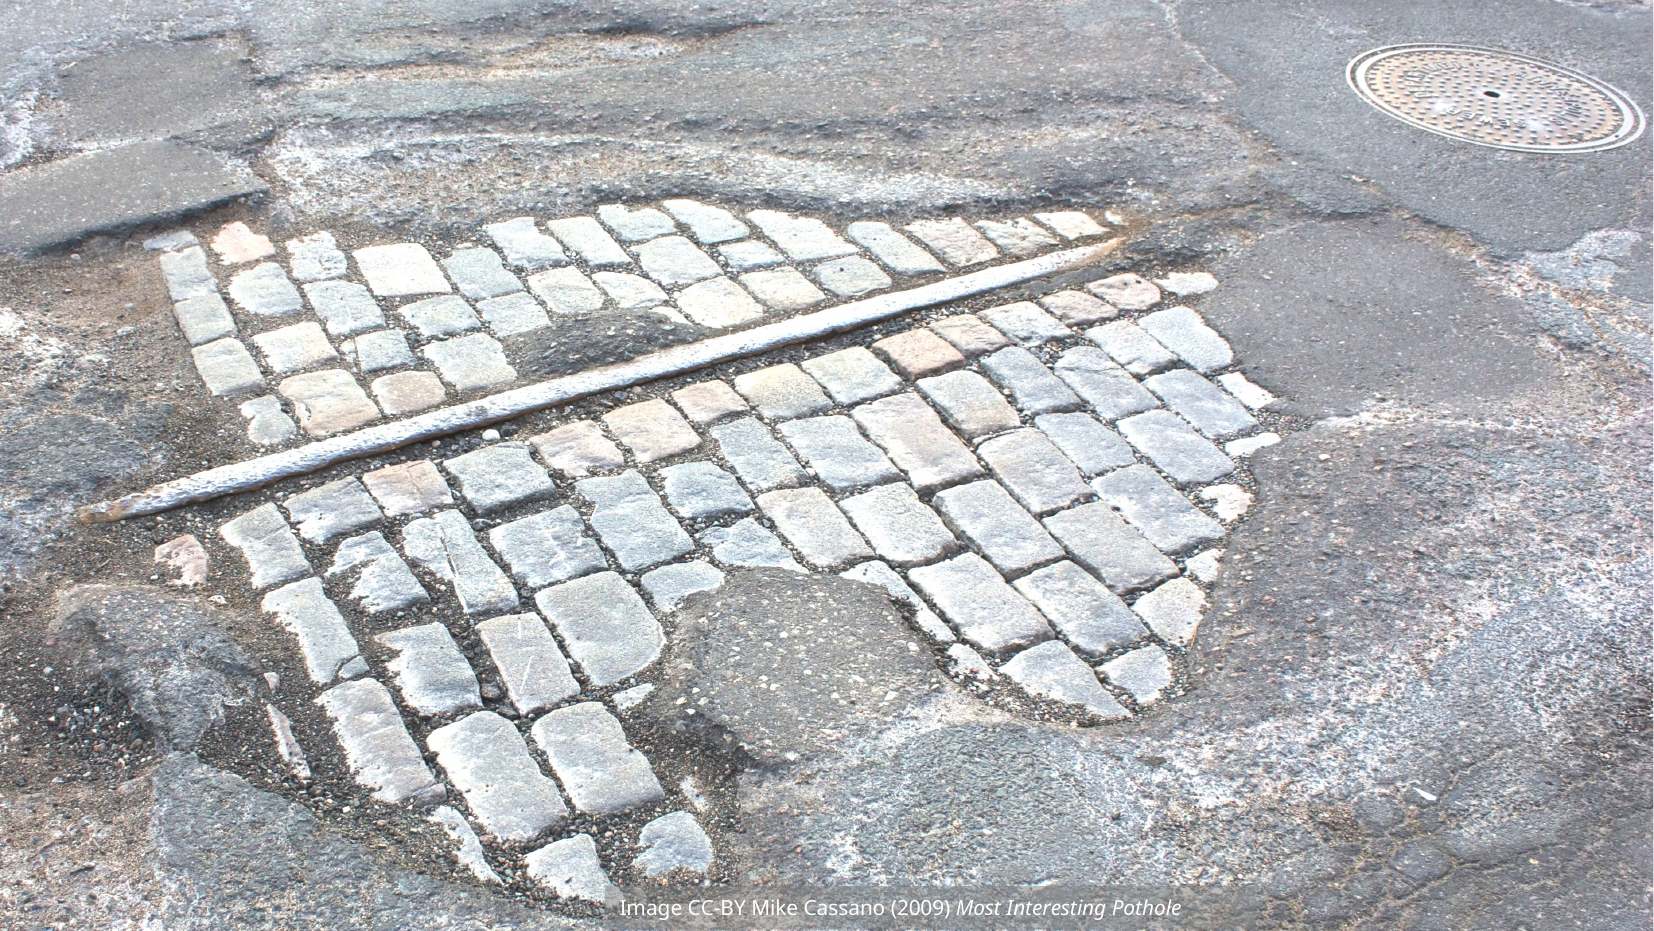

Image CC-BY Mike Cassano (2009) Most Interesting Pothole
51
Systems Approaches
January 2025